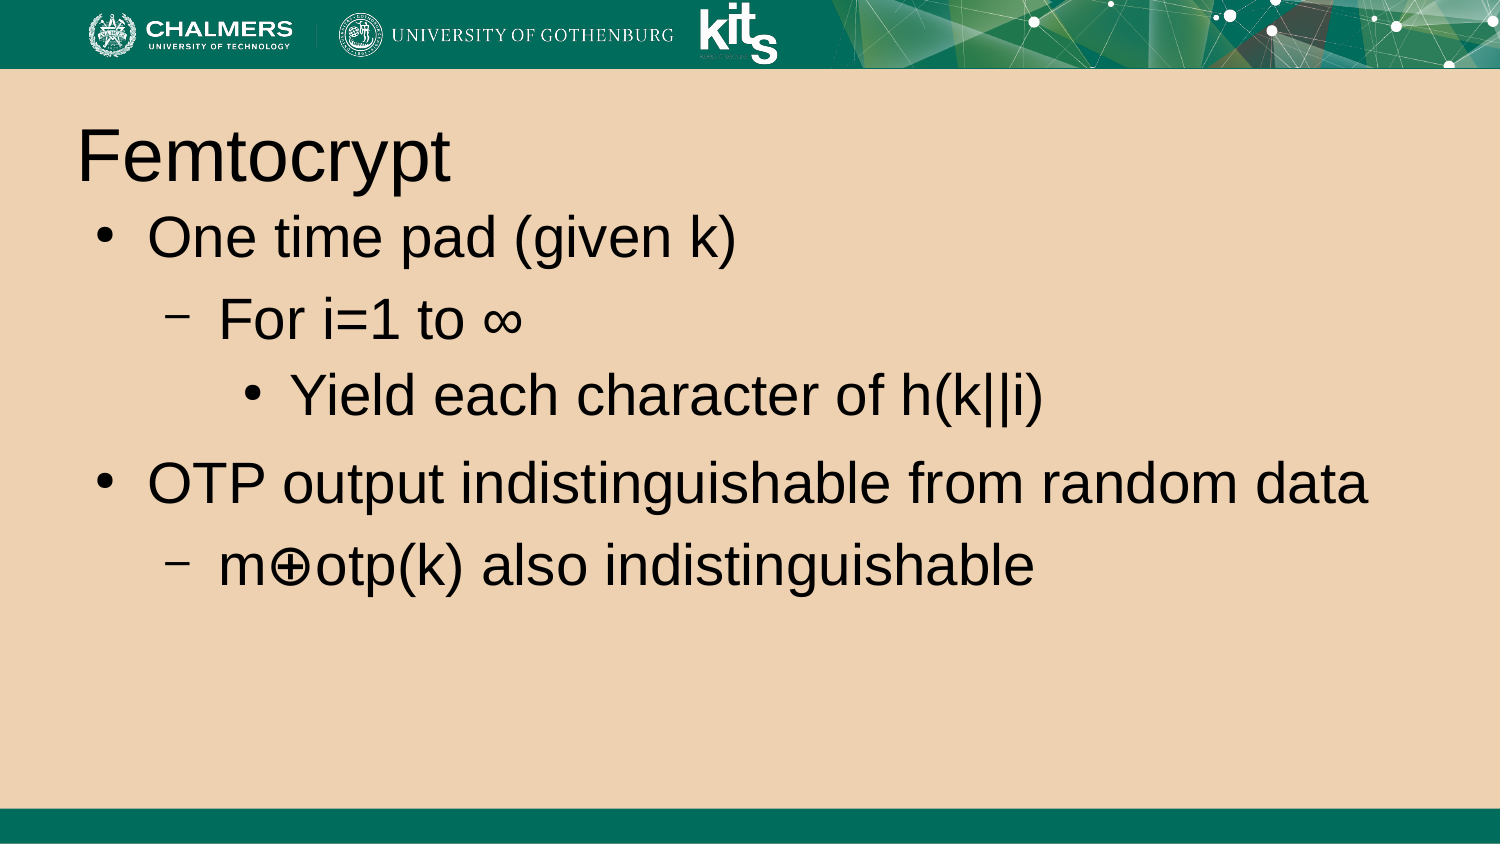

# Femtocrypt
One time pad (given k)
For i=1 to ∞
Yield each character of h(k||i)
OTP output indistinguishable from random data
m⊕otp(k) also indistinguishable